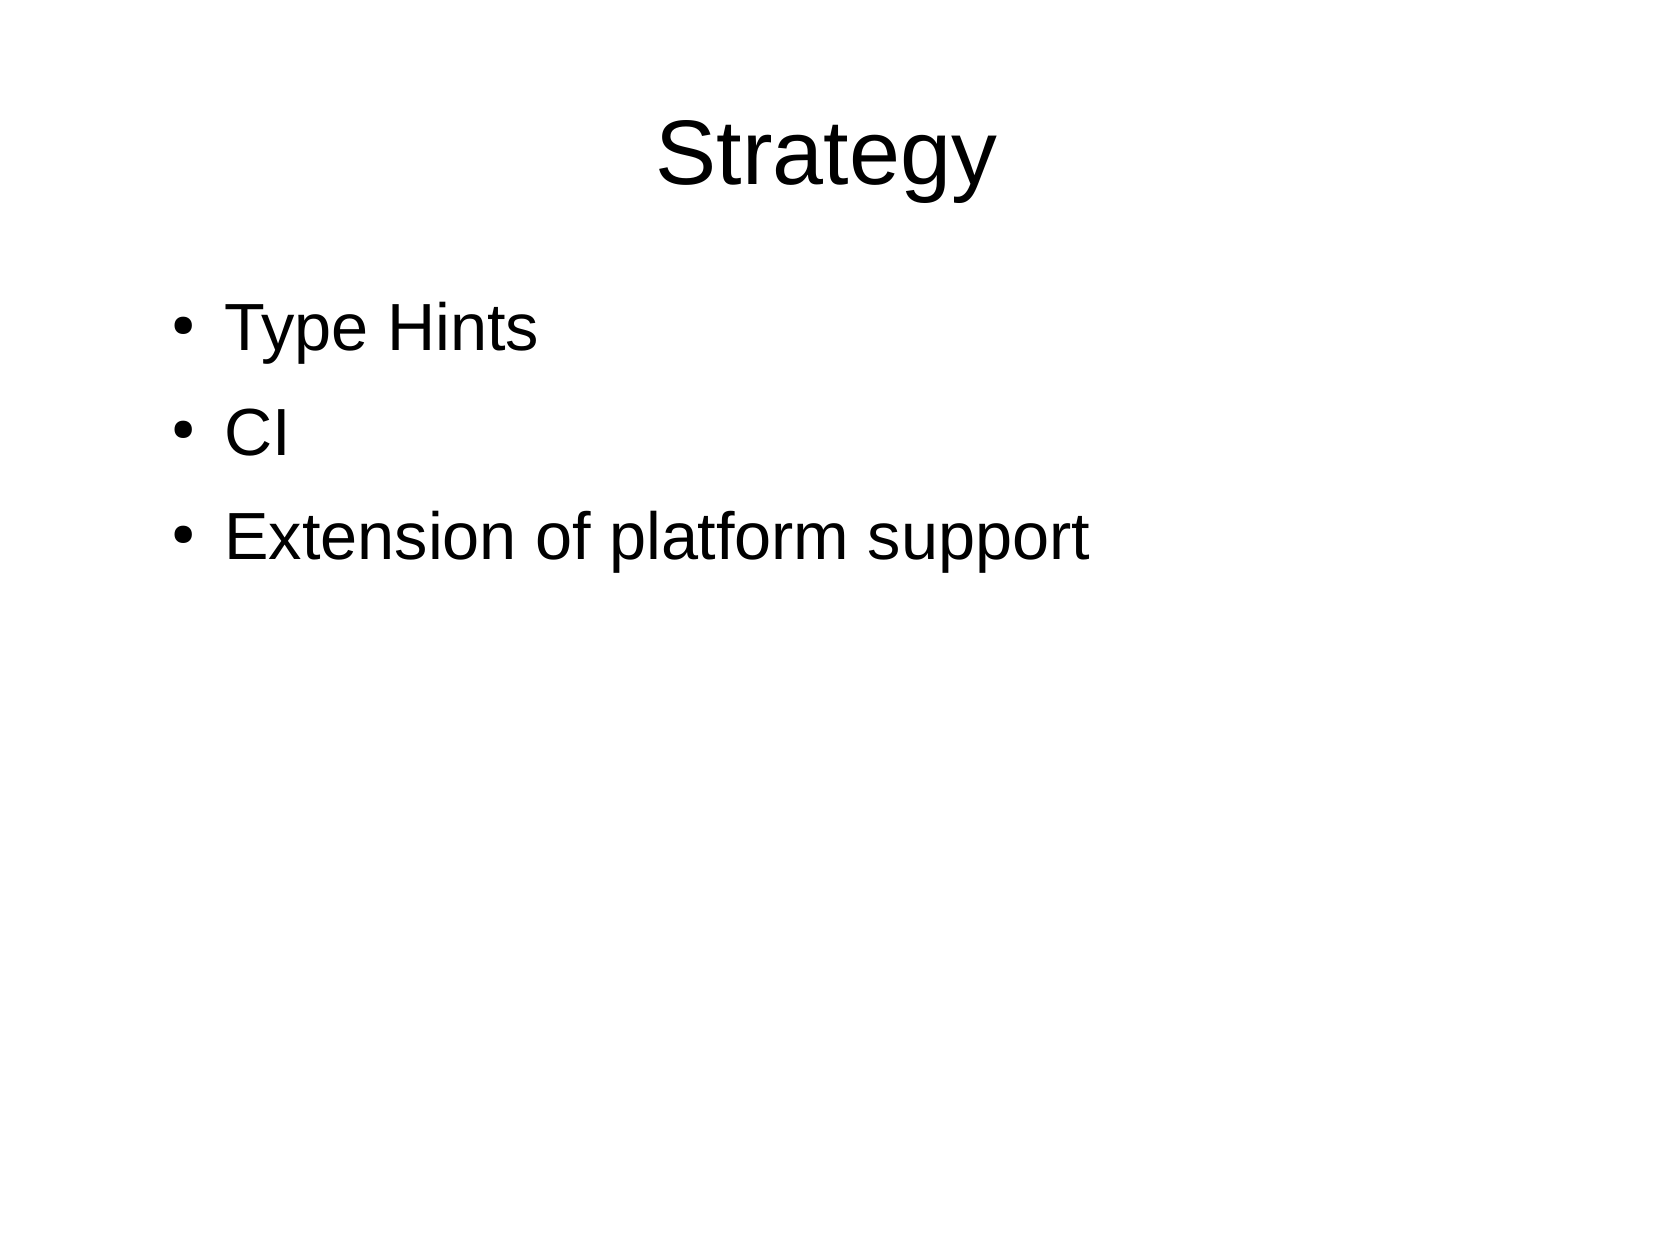

# Strategy
Type Hints
CI
Extension of platform support